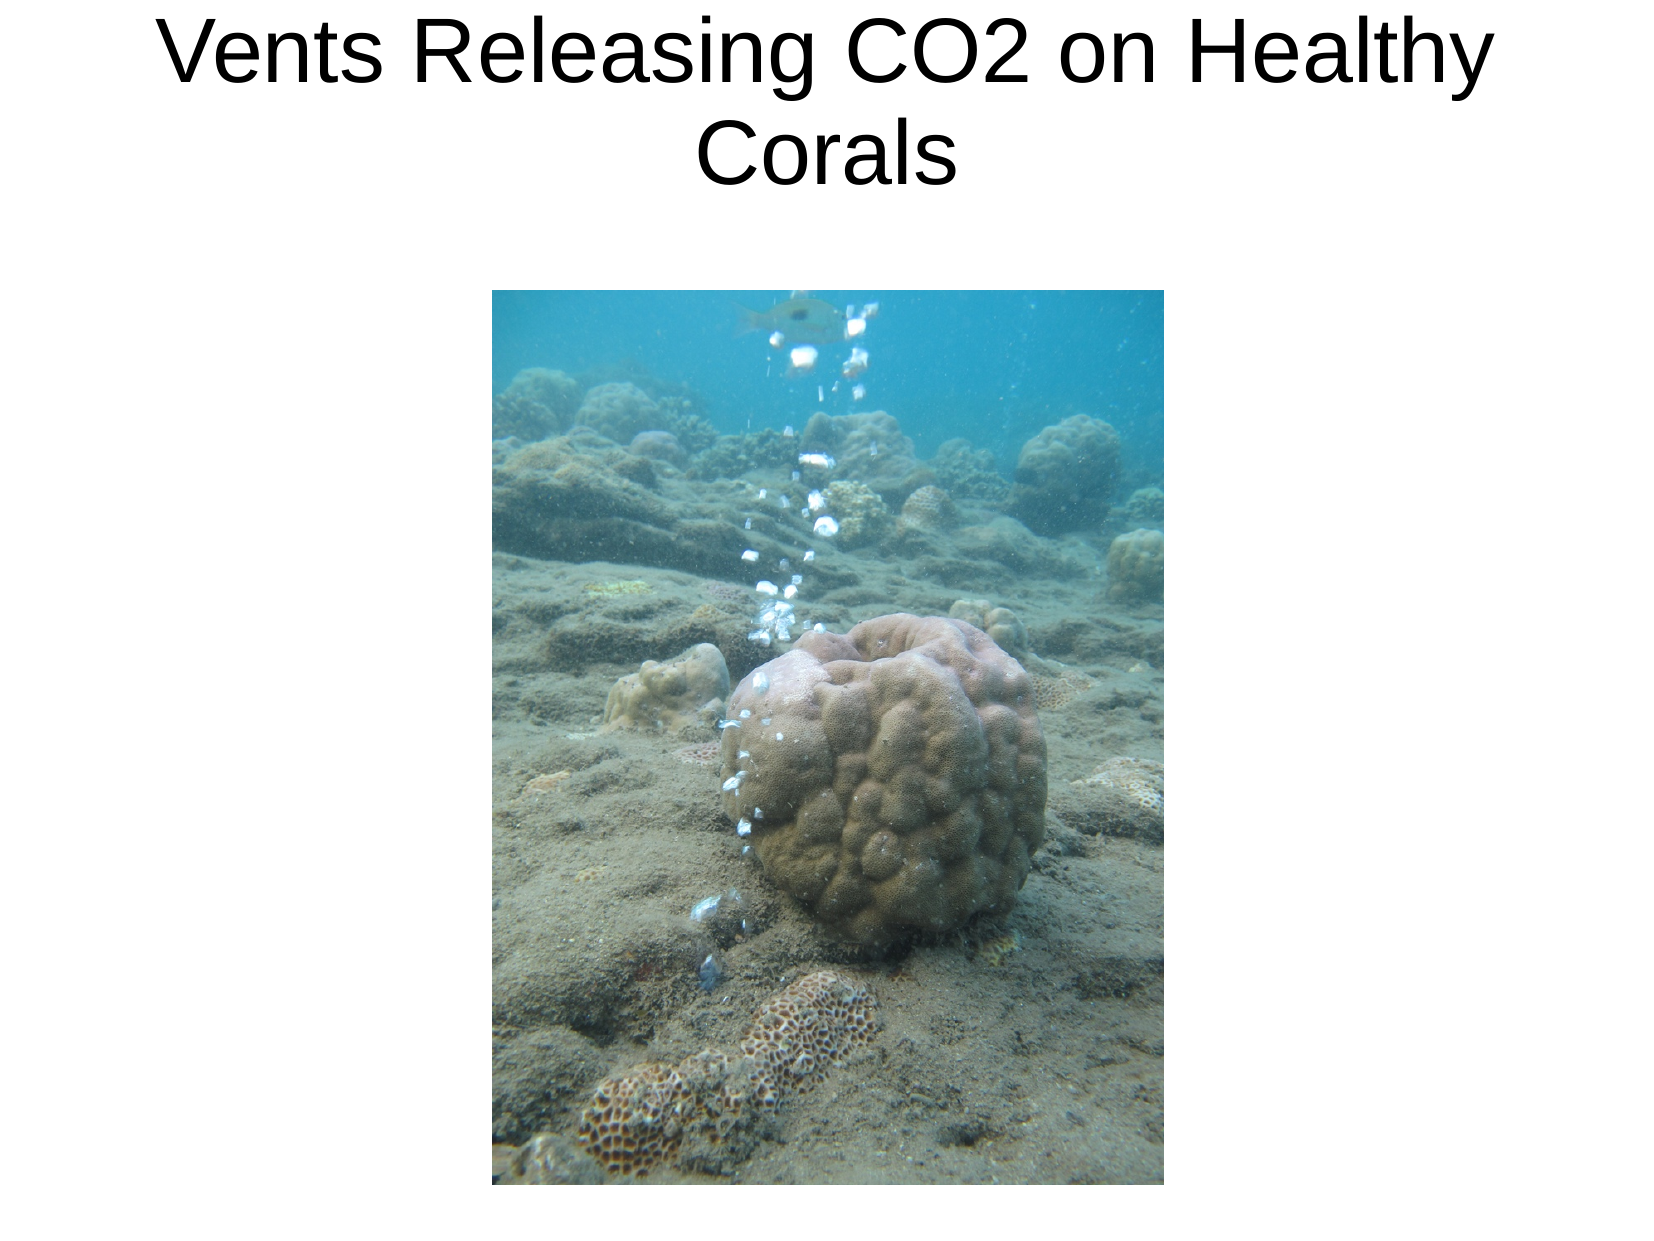

# Vents Releasing CO2 on Healthy Corals